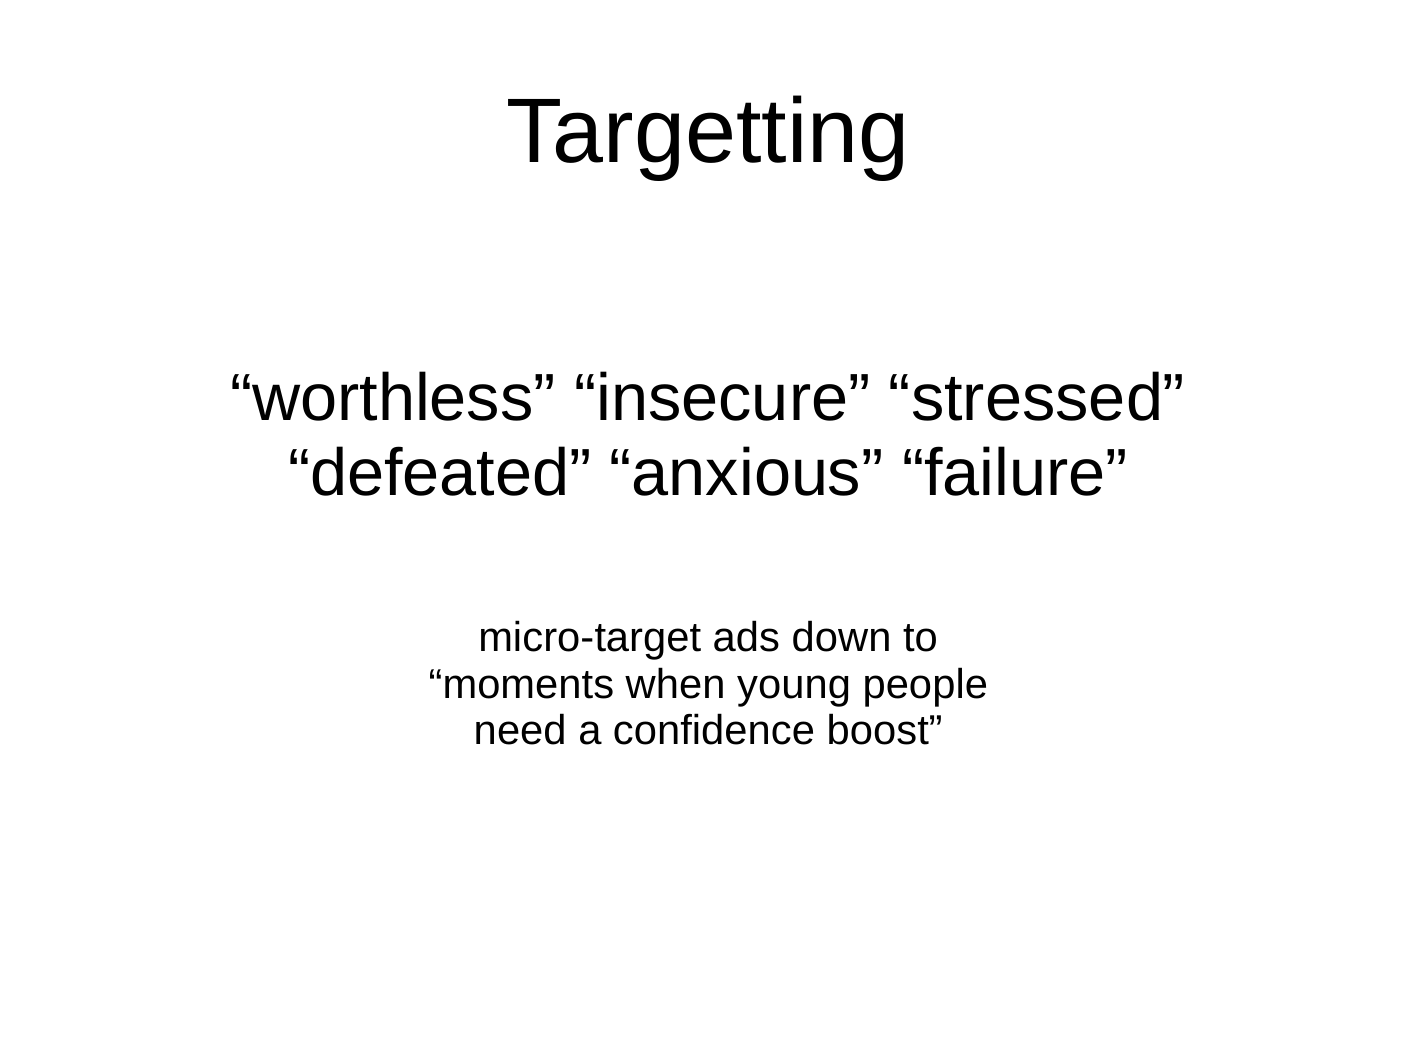

# Targetting
“worthless” “insecure” “stressed” “defeated” “anxious” “failure”
micro-target ads down to
“moments when young people
need a confidence boost”